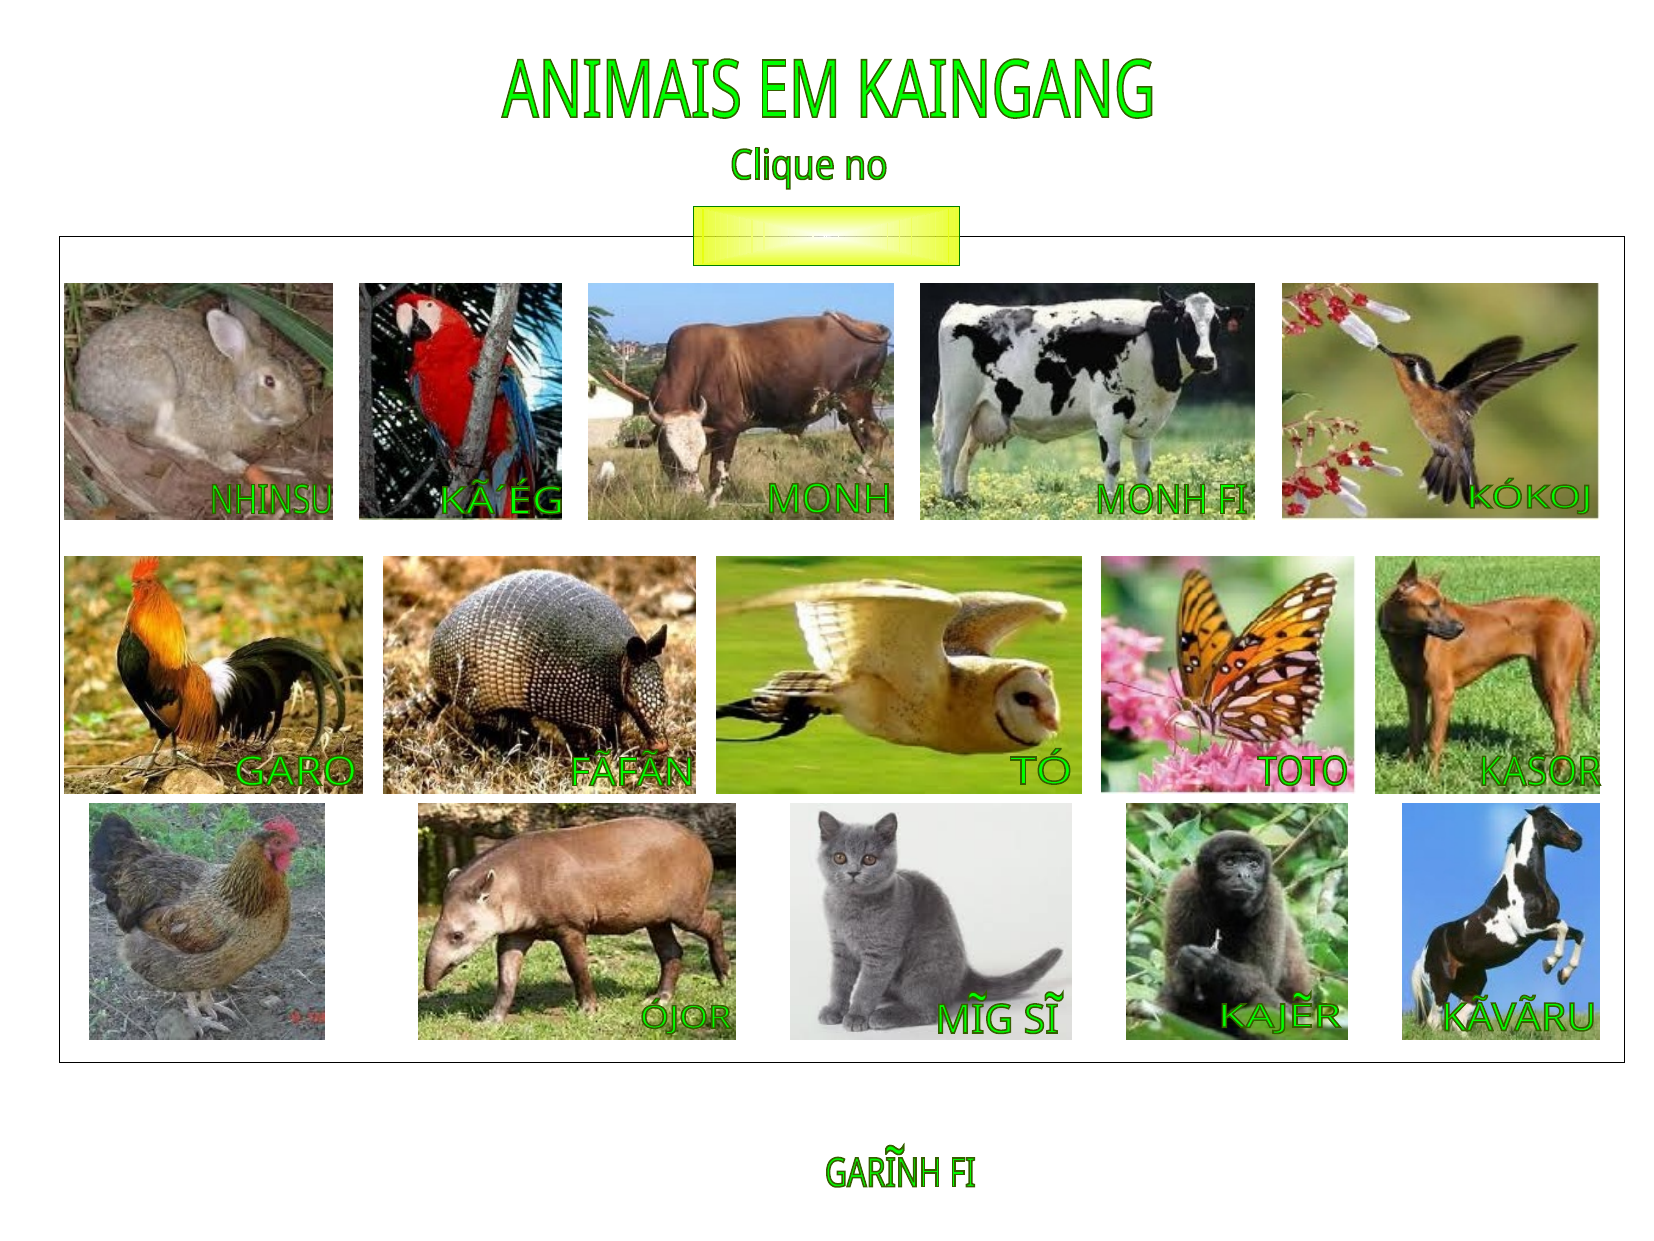

Clique no
KÃ´ÉG
KÓKOJ
MONH
NHINSU
MONH FI
TÓ
FÃFÃN
GARO
TOTO
KASOR
~
~
MIG SI
~
KAJER
KÃVÃRU
ÓJOR
~
~
GARINH FI